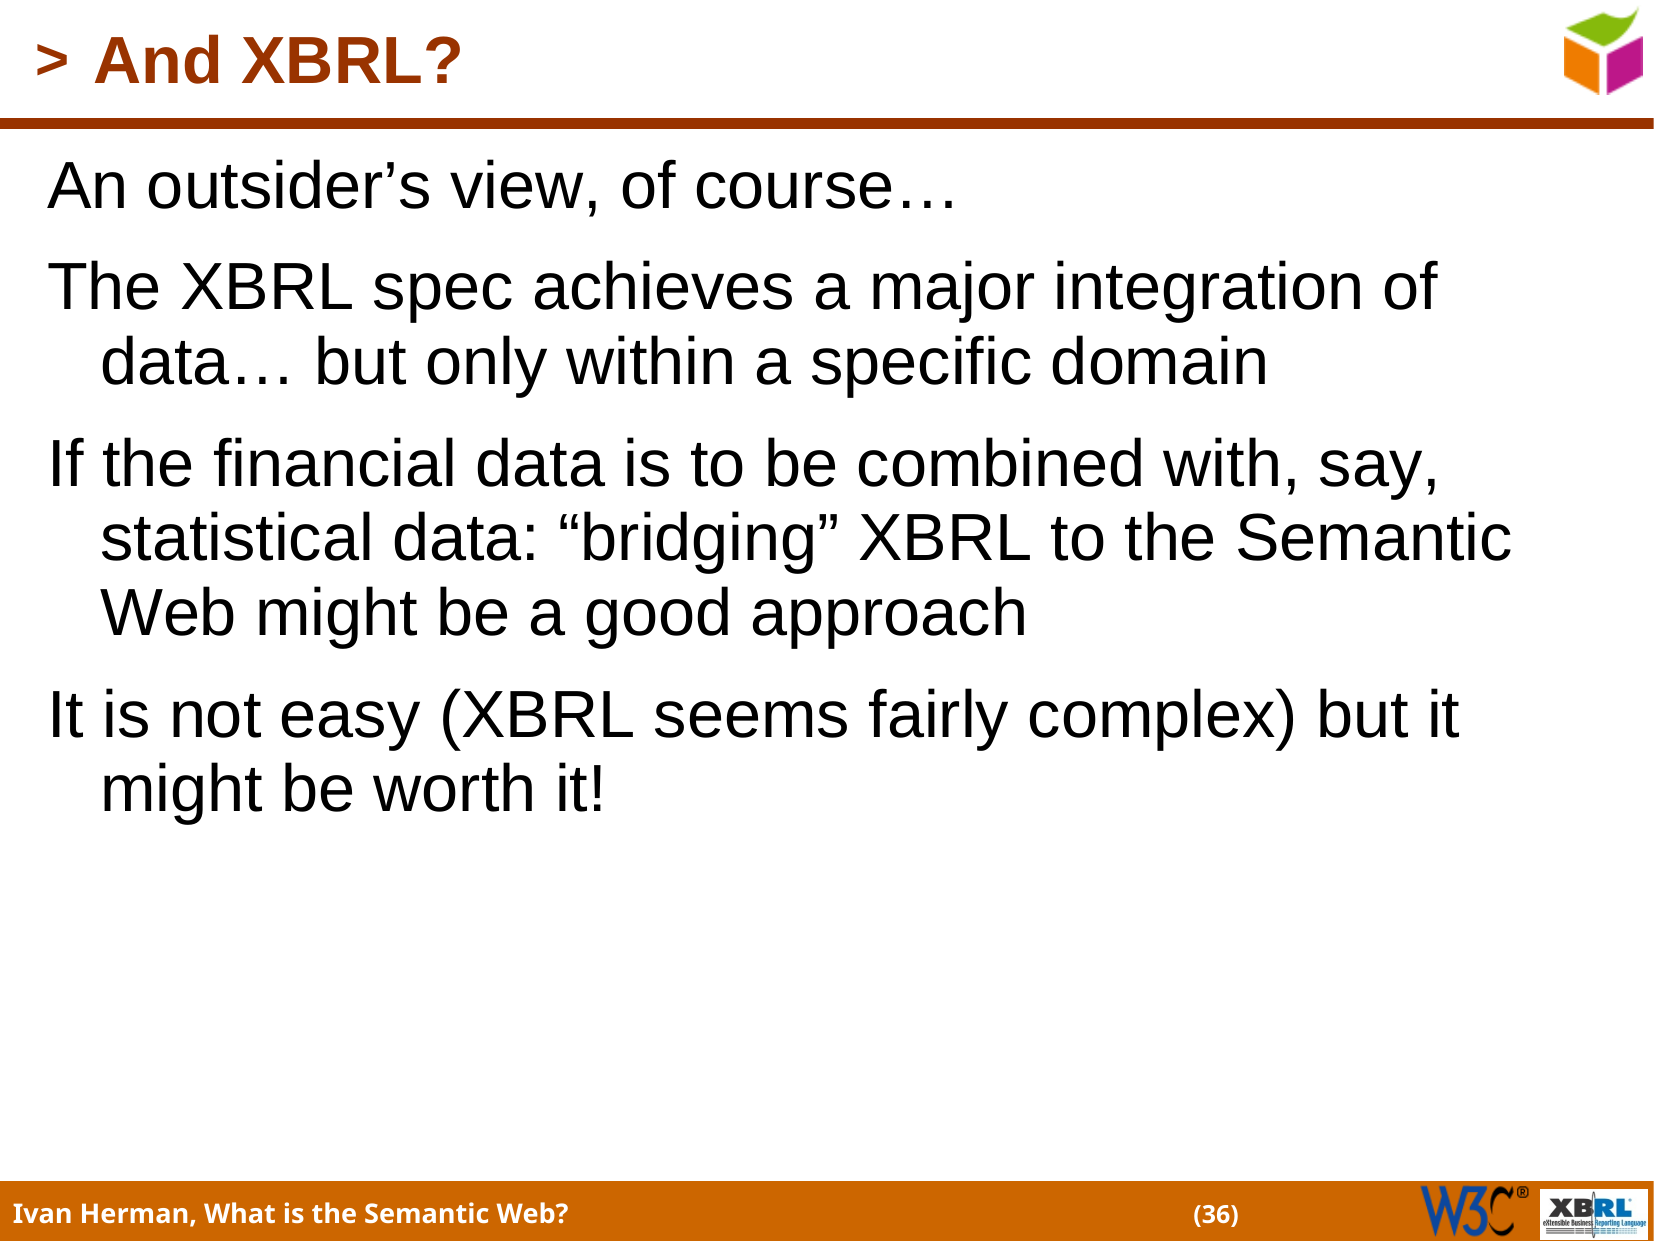

# And XBRL?
An outsider’s view, of course…
The XBRL spec achieves a major integration of data… but only within a specific domain
If the financial data is to be combined with, say, statistical data: “bridging” XBRL to the Semantic Web might be a good approach
It is not easy (XBRL seems fairly complex) but it might be worth it!